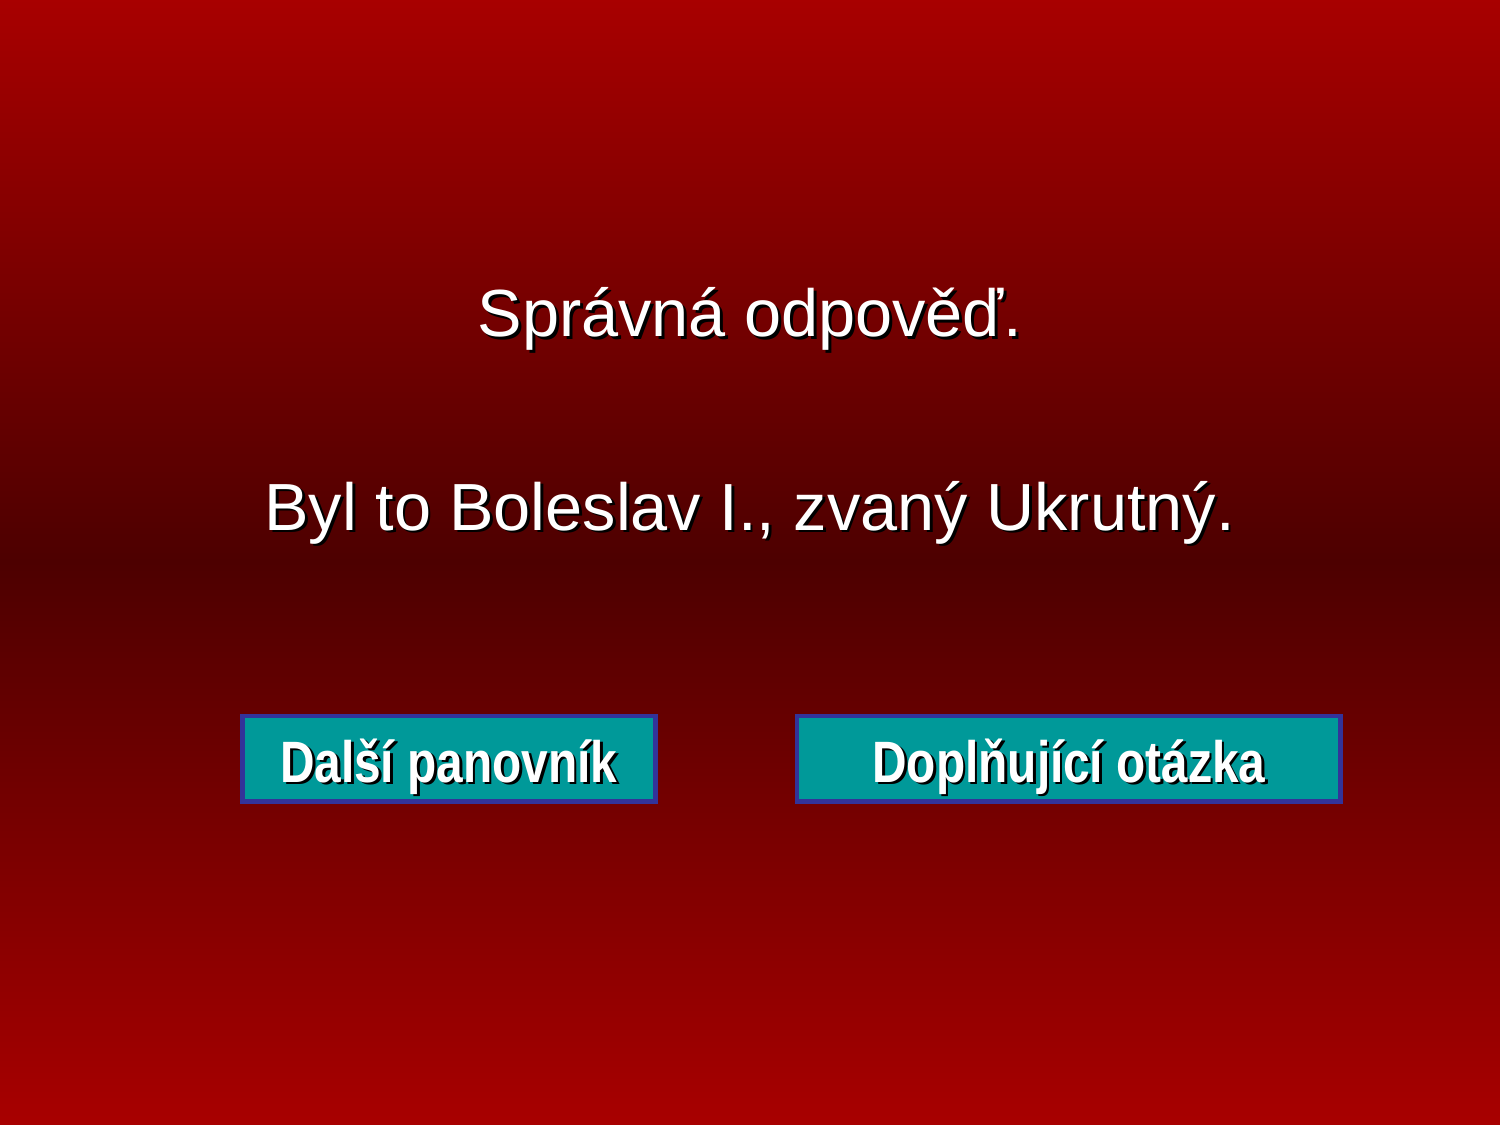

#
Správná odpověď.
Byl to Boleslav I., zvaný Ukrutný.
Další panovník
Doplňující otázka